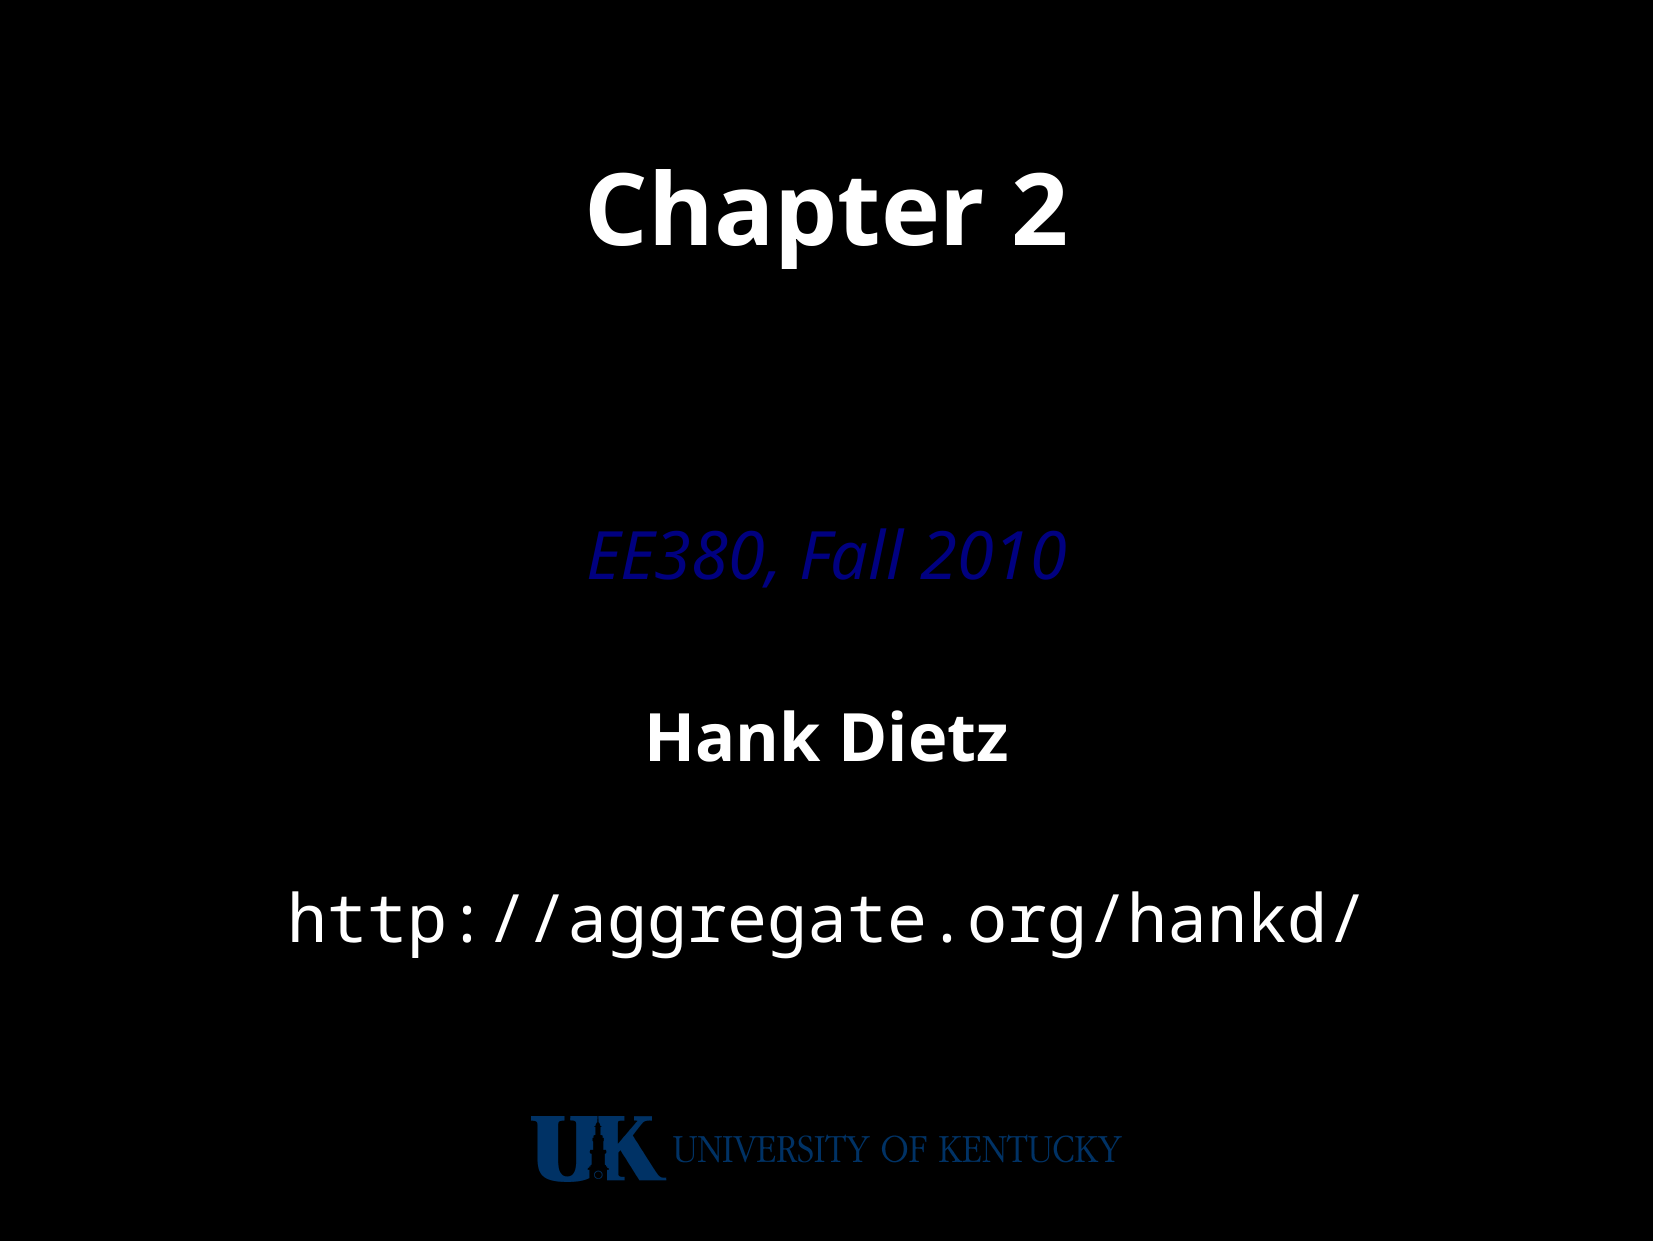

# Chapter 2
EE380, Fall 2010
Hank Dietz
http://aggregate.org/hankd/